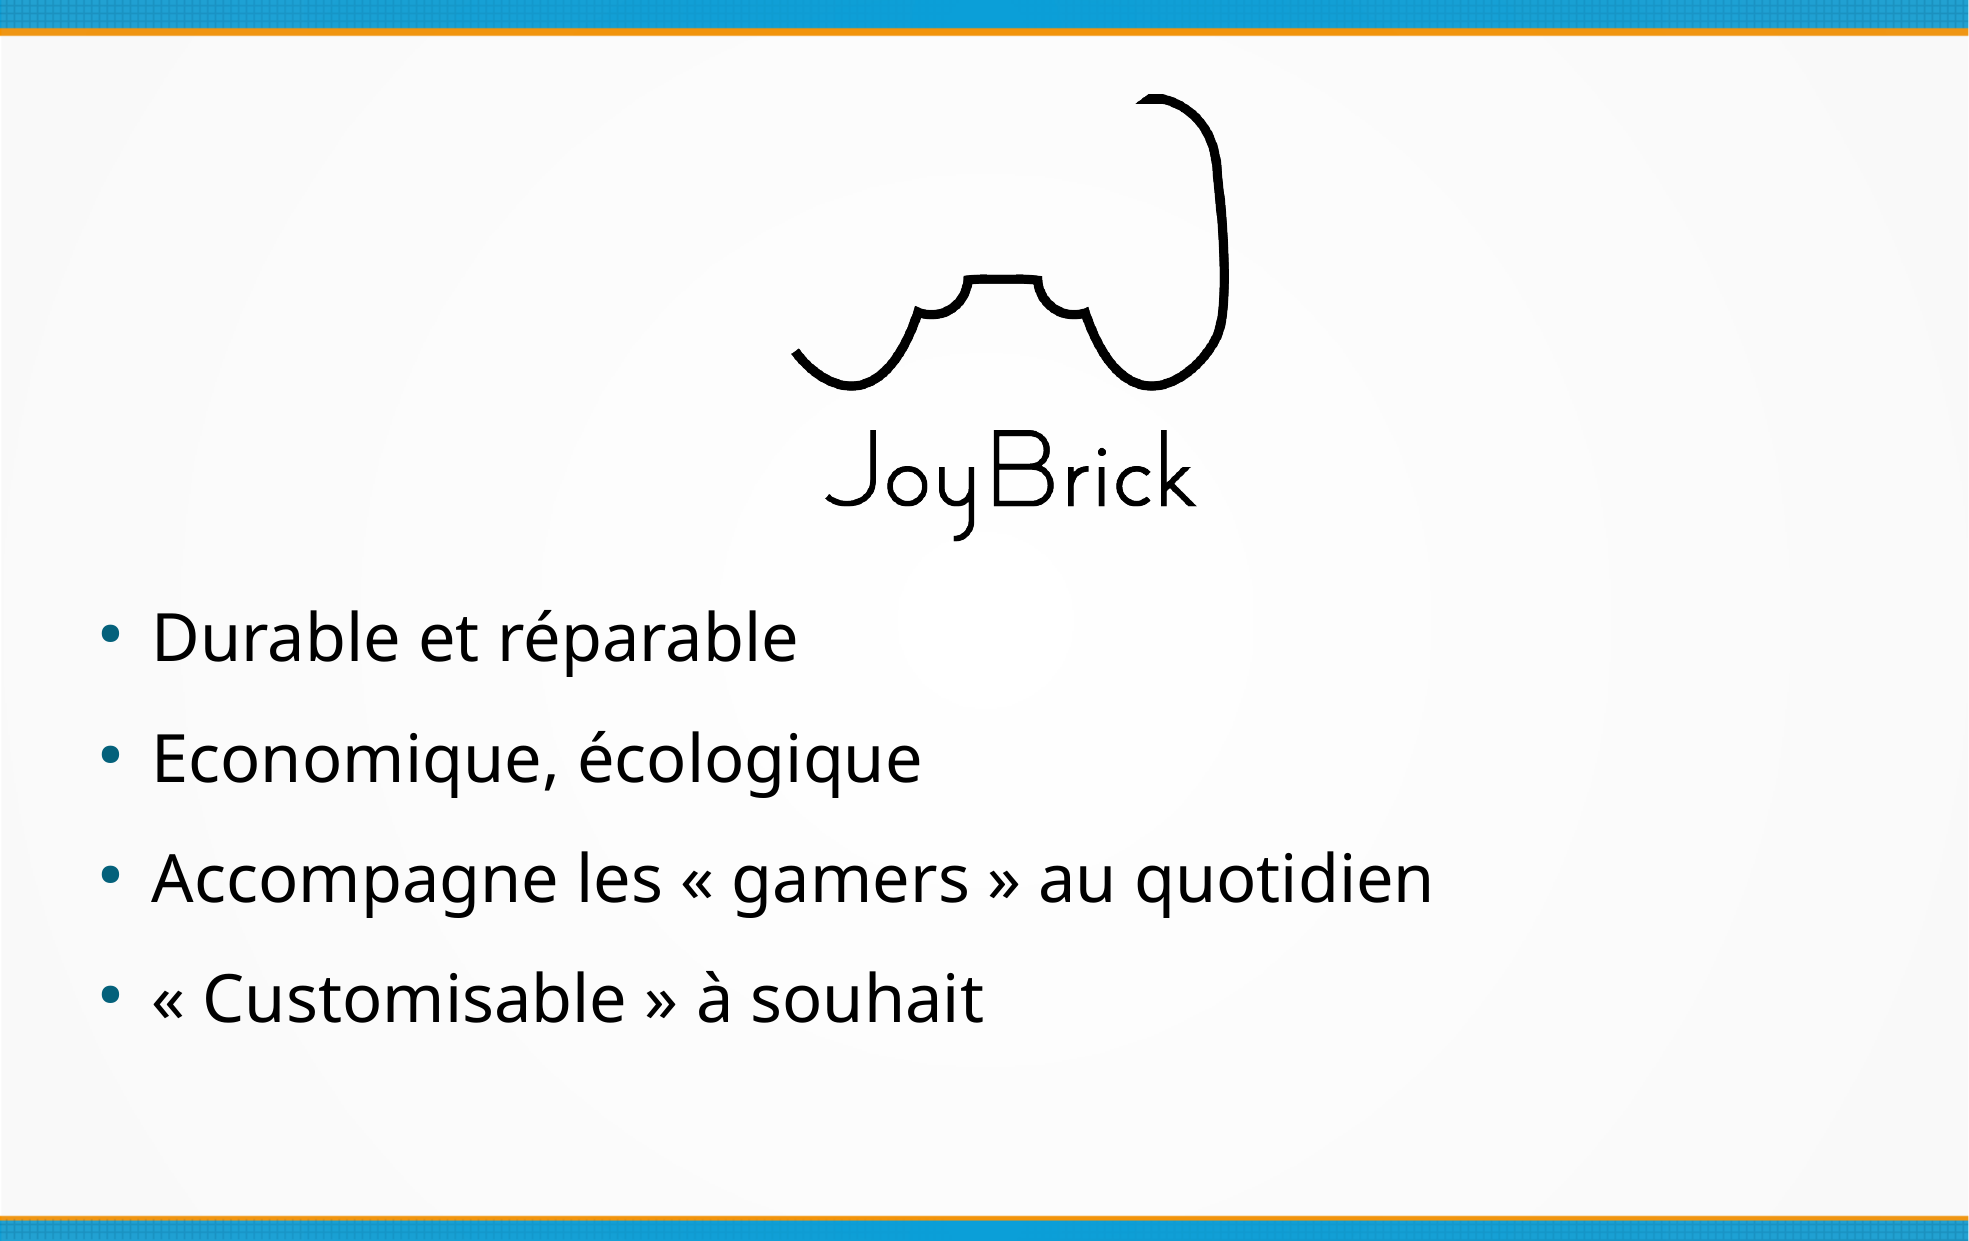

# Durable et réparable
Economique, écologique
Accompagne les « gamers » au quotidien
« Customisable » à souhait